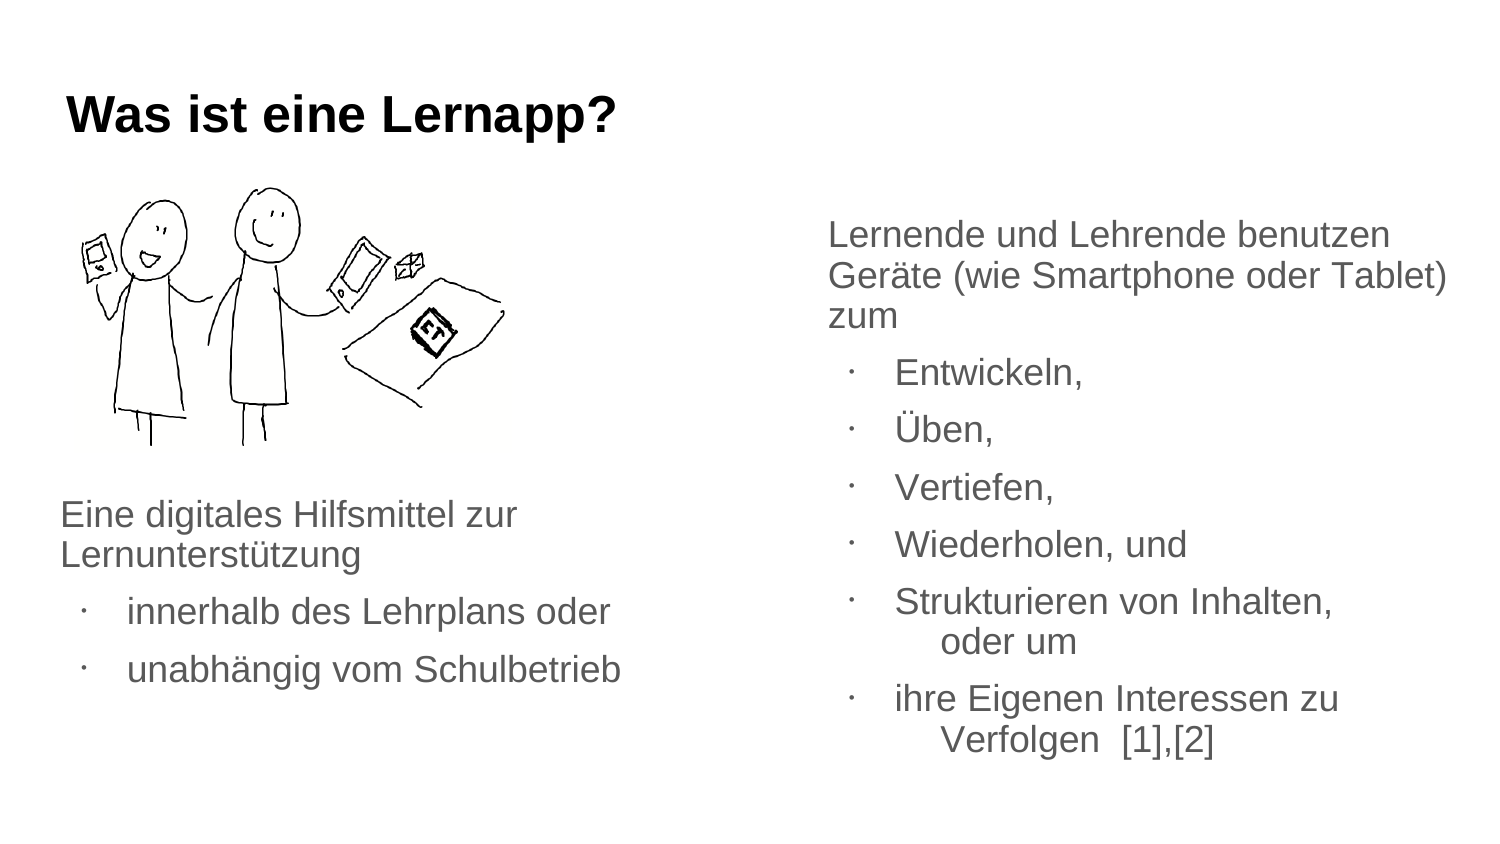

# Was ist eine Lernapp?
Lernende und Lehrende benutzen Geräte (wie Smartphone oder Tablet) zum
Entwickeln,
Üben,
Vertiefen,
Wiederholen, und
Strukturieren von Inhalten,
oder um
ihre Eigenen Interessen zu Verfolgen [1],[2]
Eine digitales Hilfsmittel zur Lernunterstützung
innerhalb des Lehrplans oder
unabhängig vom Schulbetrieb